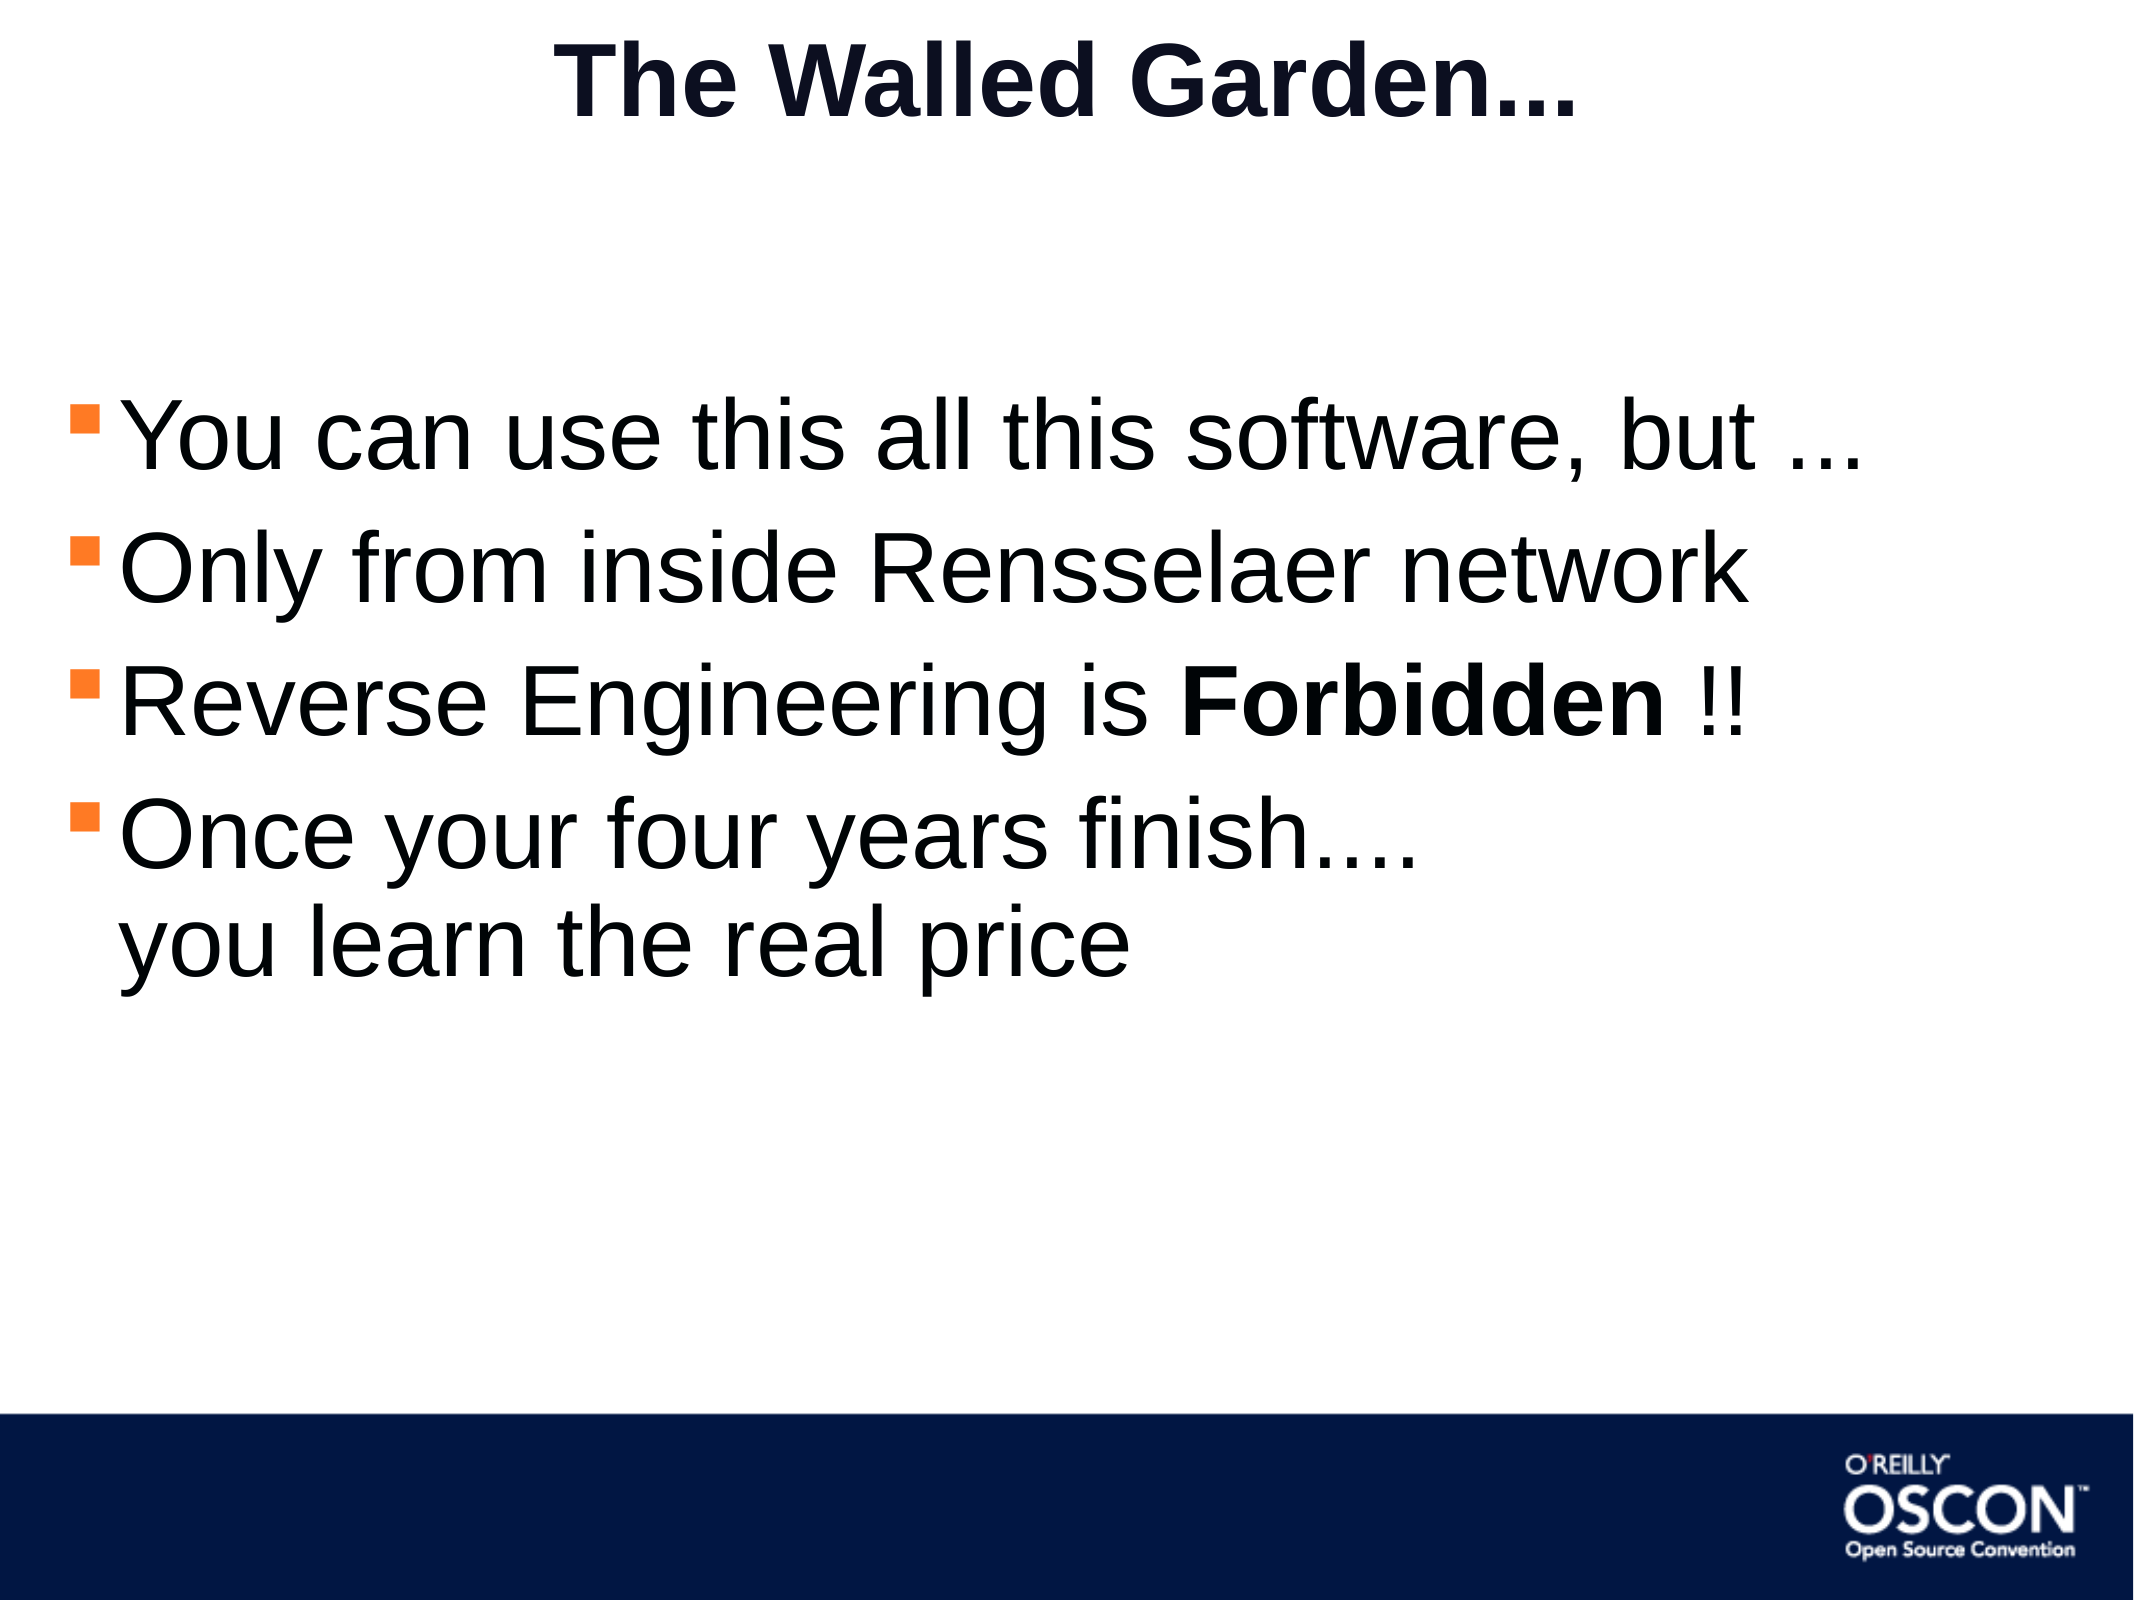

# The Walled Garden...
You can use this all this software, but ...
Only from inside Rensselaer network
Reverse Engineering is Forbidden !!
Once your four years finish....
you learn the real price